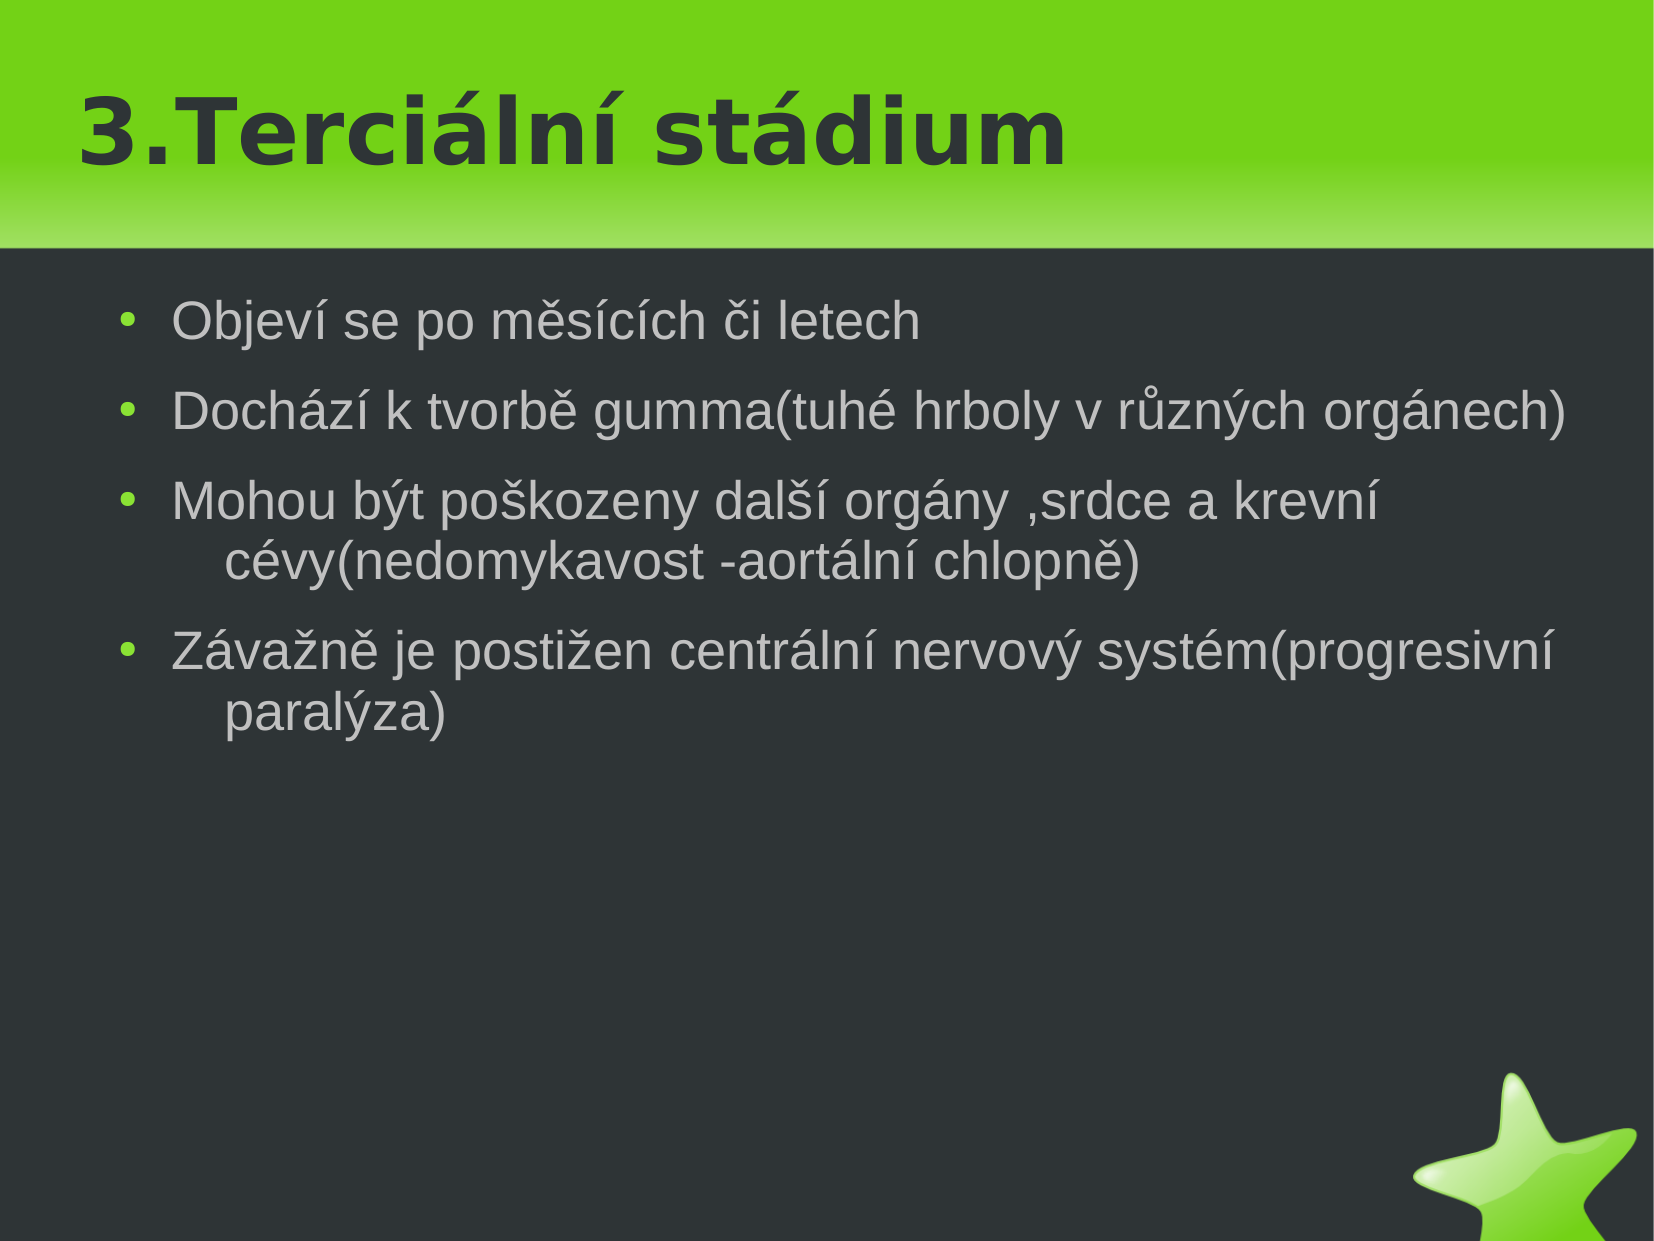

# 3.Terciální stádium
Objeví se po měsících či letech
Dochází k tvorbě gumma(tuhé hrboly v různých orgánech)
Mohou být poškozeny další orgány ,srdce a krevní cévy(nedomykavost -aortální chlopně)
Závažně je postižen centrální nervový systém(progresivní paralýza)